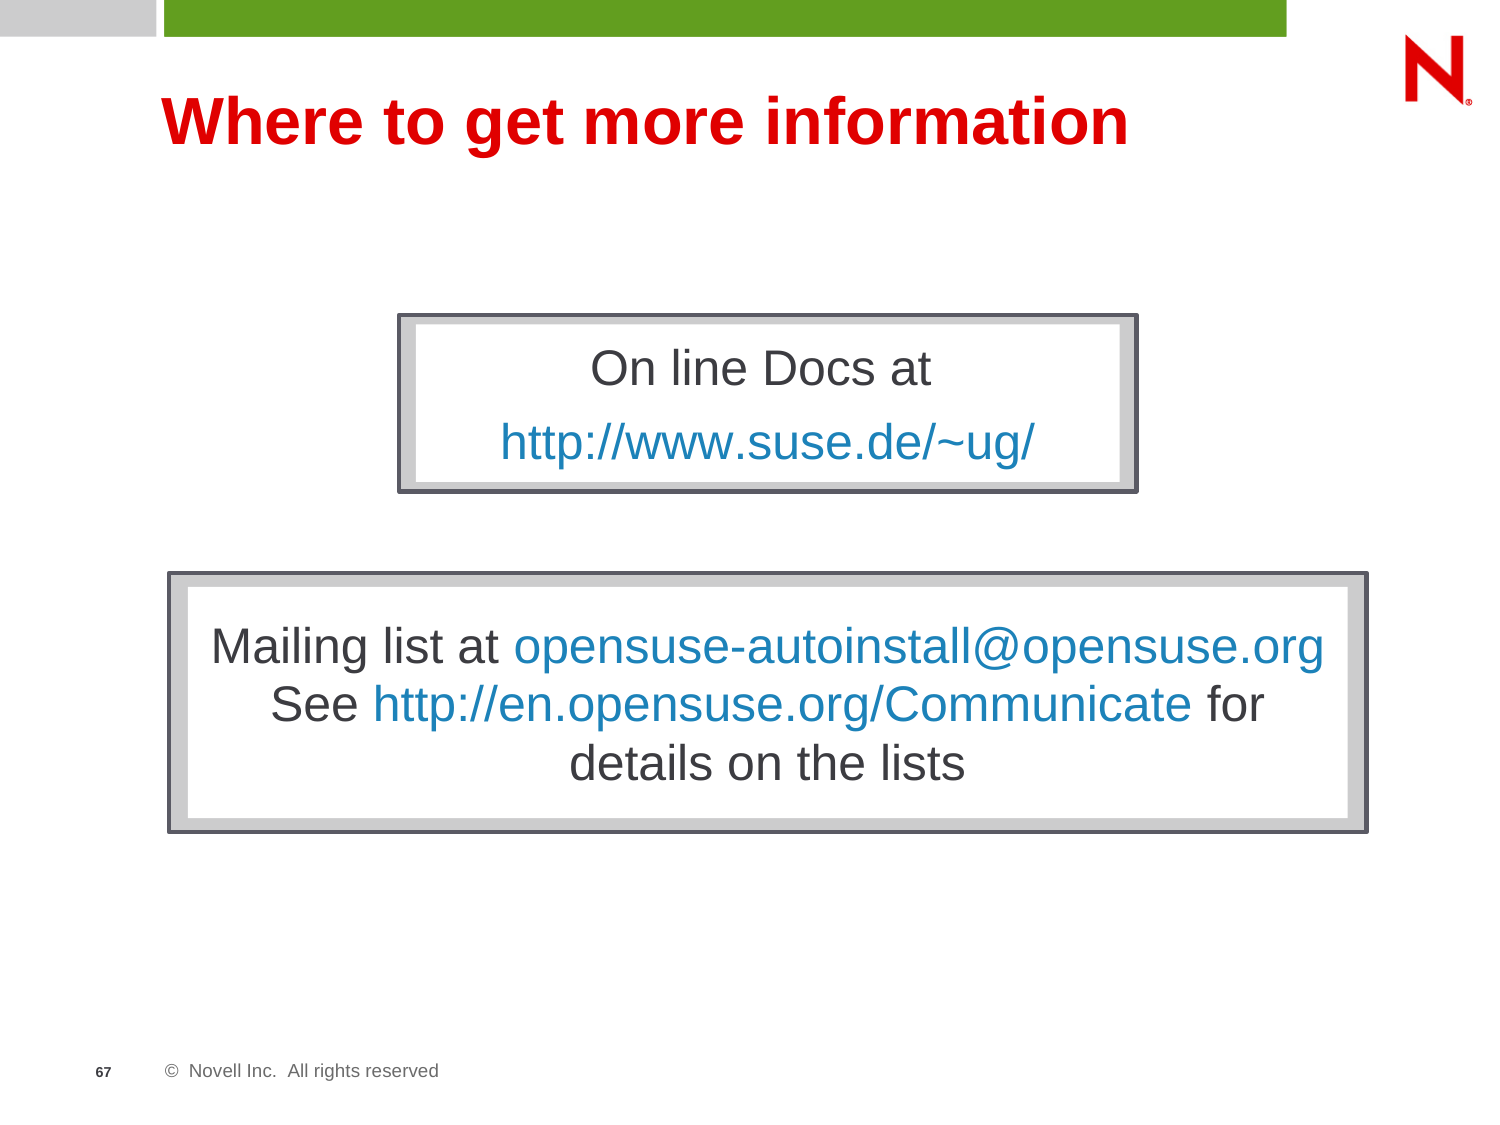

# Where to get more information
On line Docs at
http://www.suse.de/~ug/
Mailing list at opensuse-autoinstall@opensuse.org See http://en.opensuse.org/Communicate for details on the lists